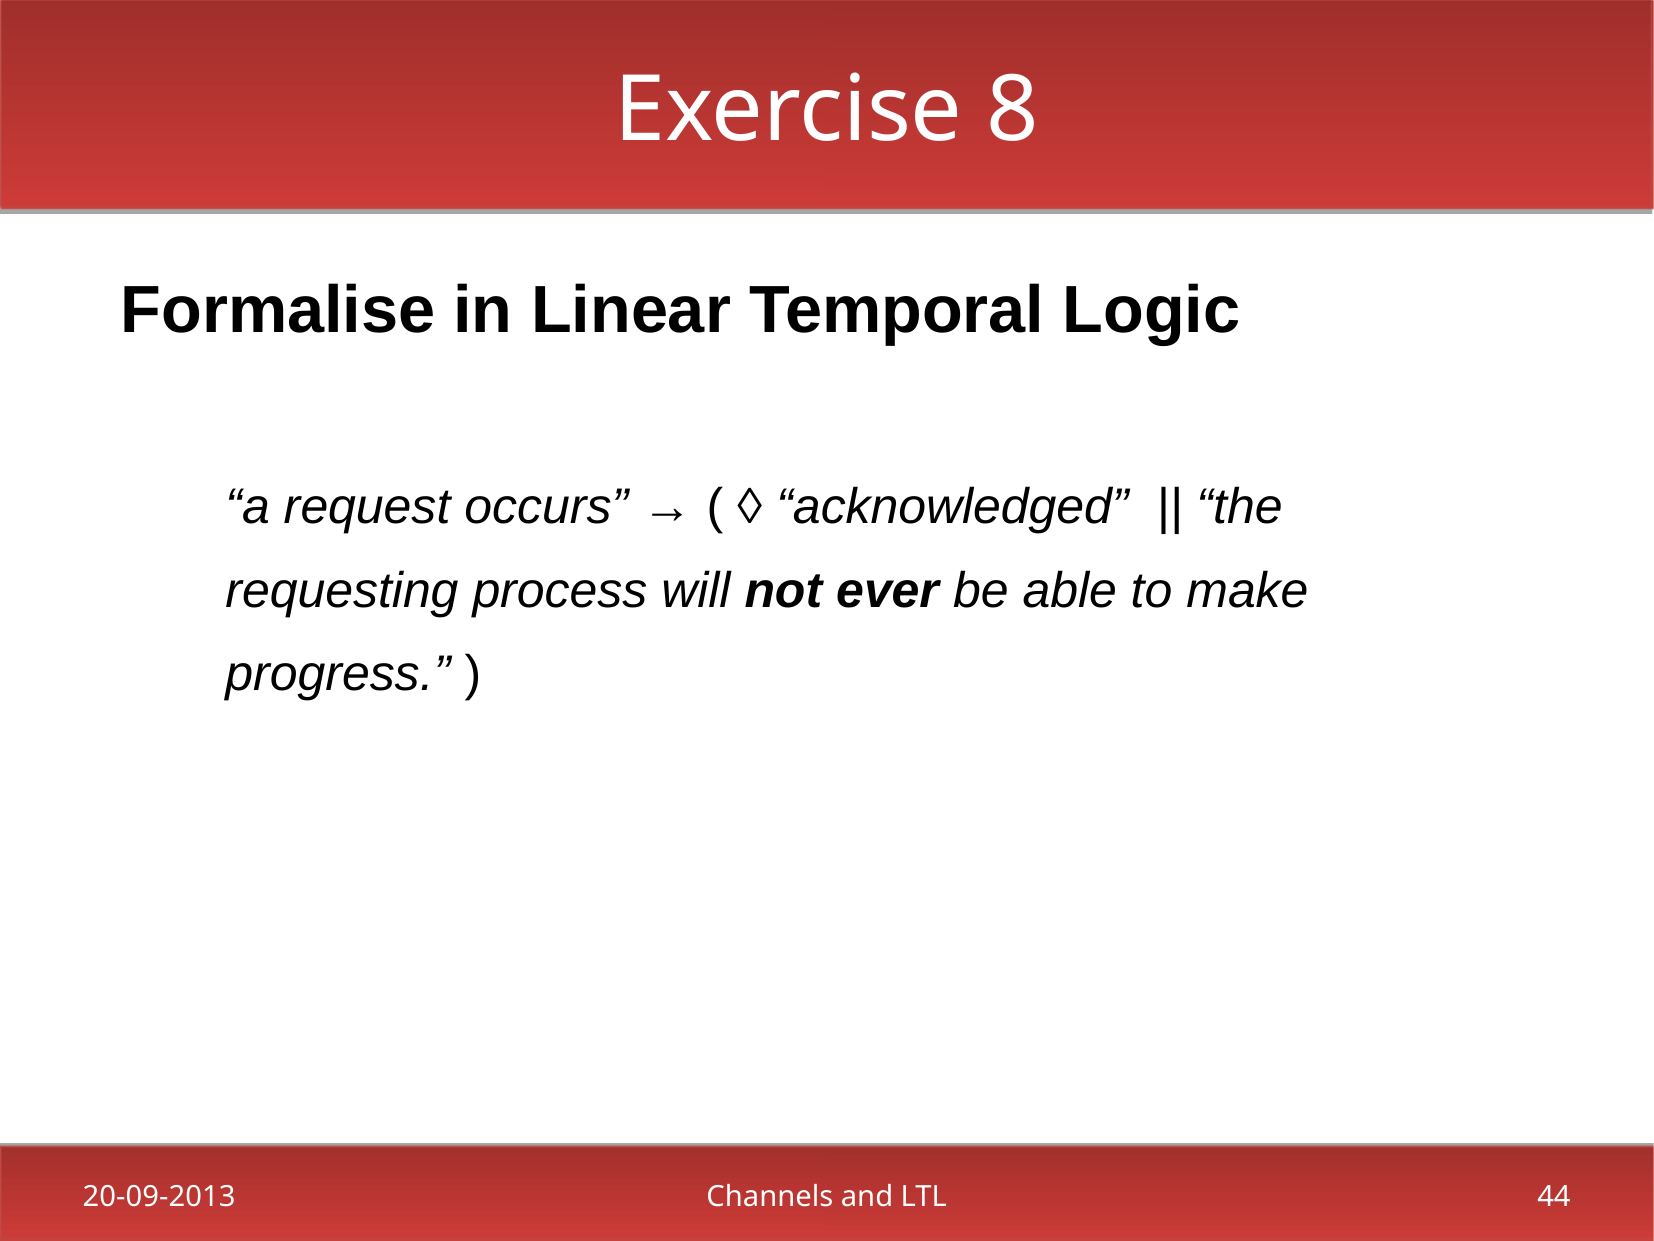

# Exercise 8
Formalise in Linear Temporal Logic
“a request occurs” → ( ◊ “acknowledged” || “the requesting process will not ever be able to make progress.” )
20-09-2013
Channels and LTL
44